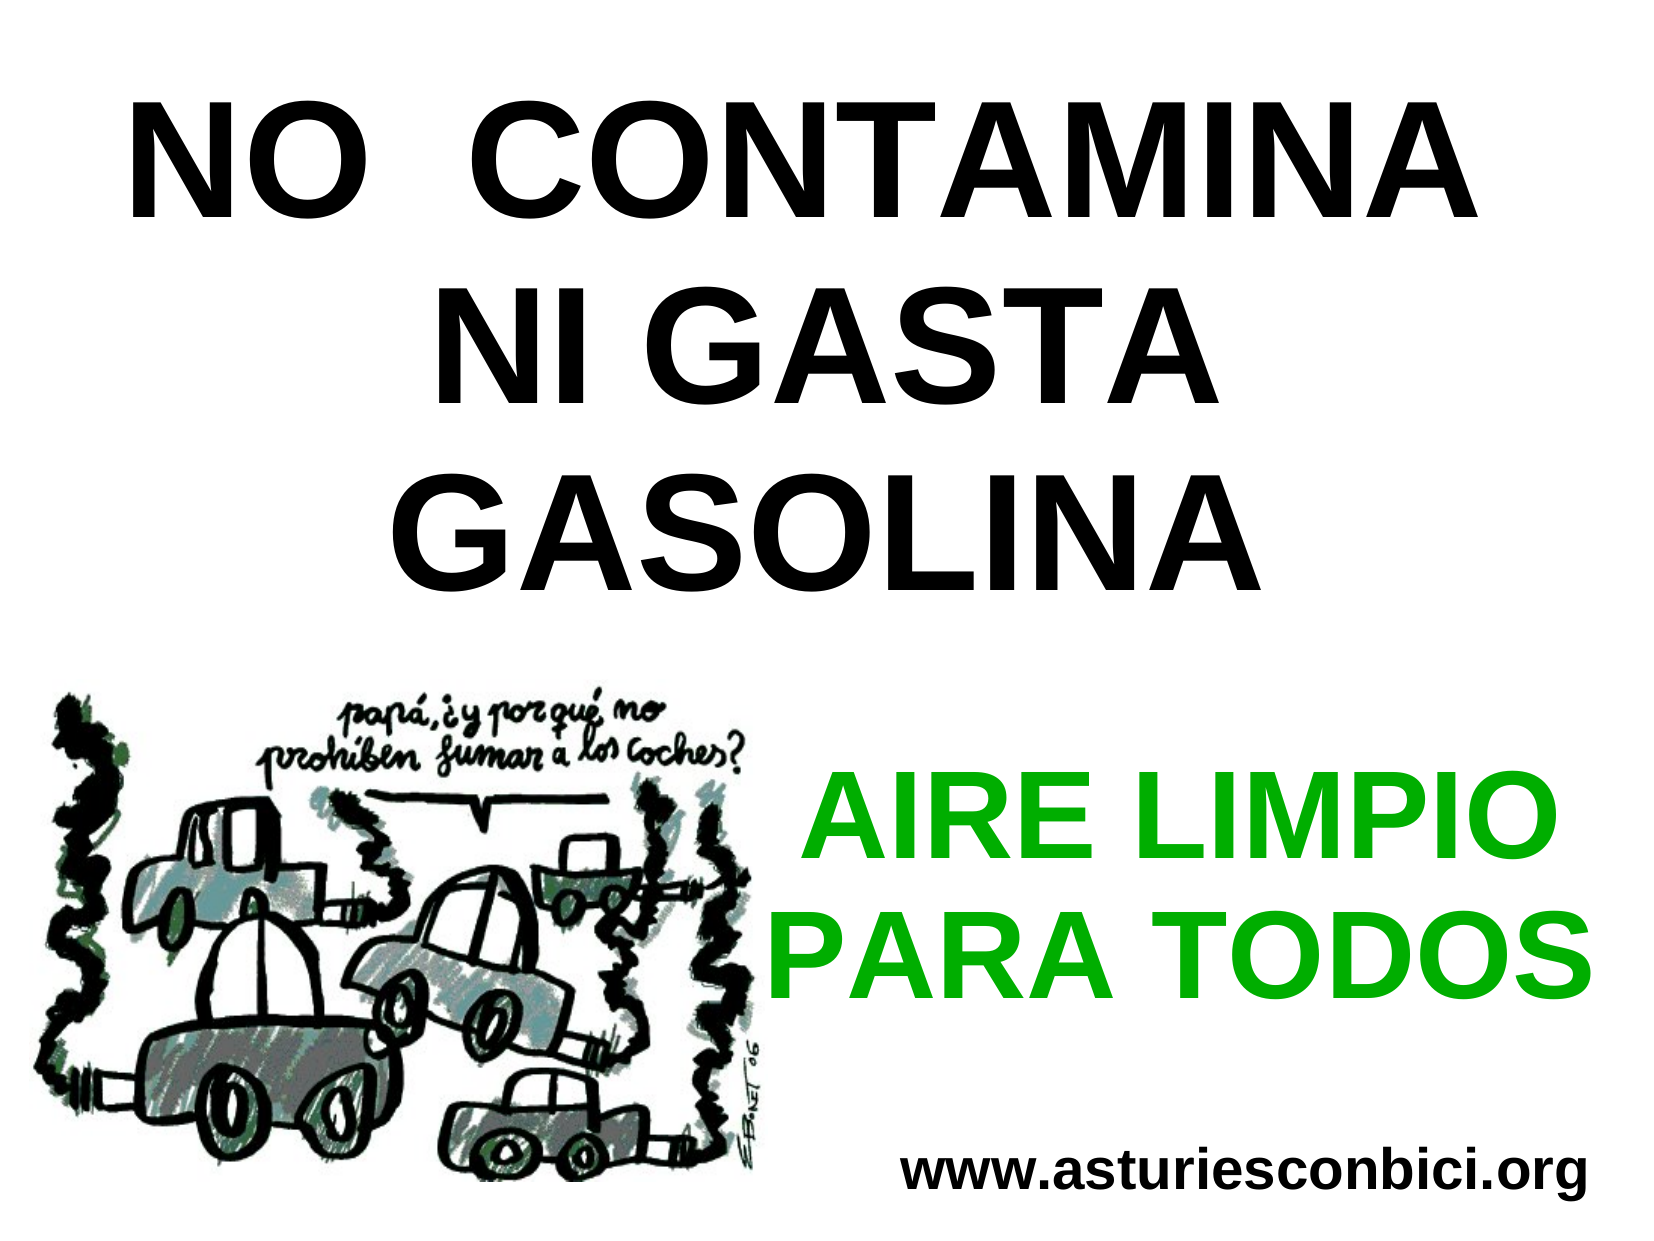

NO CONTAMINA
NI GASTA GASOLINA
 AIRE LIMPIO PARA TODOS
www.asturiesconbici.org